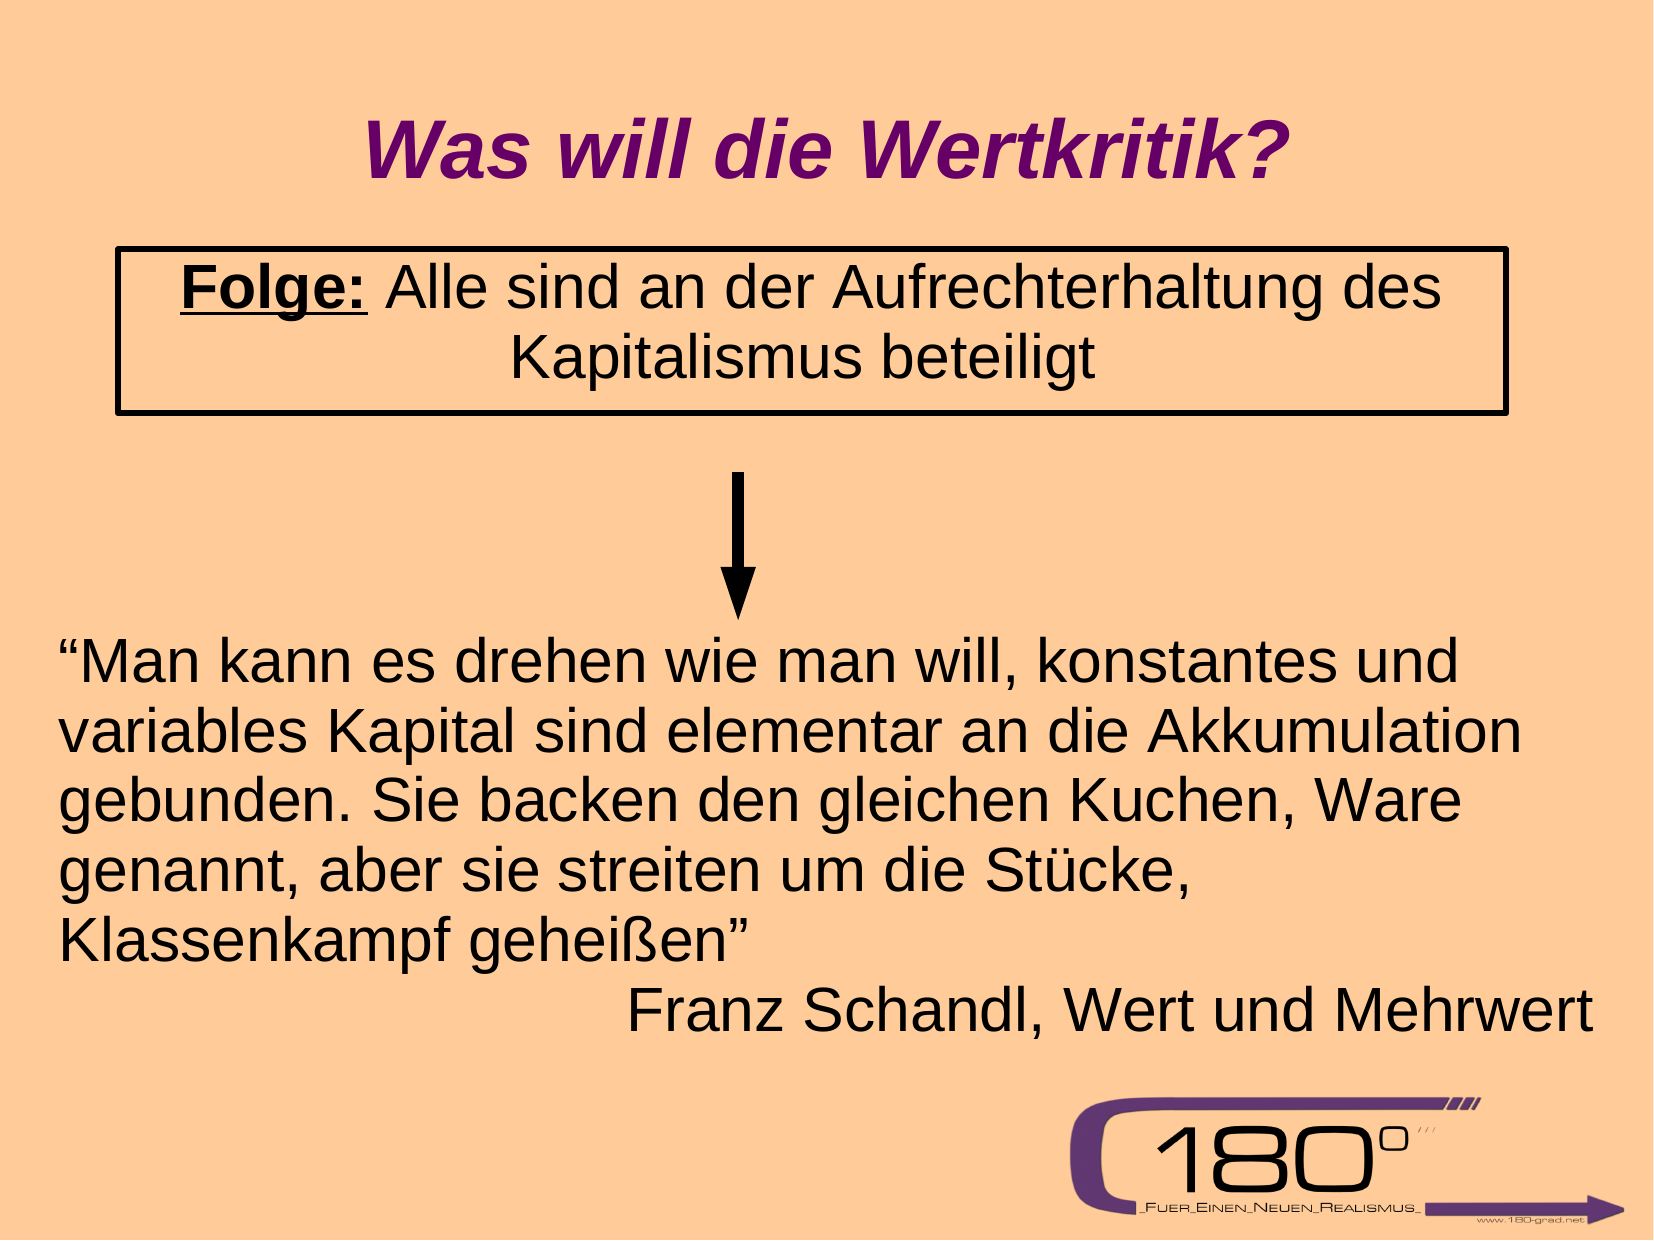

# Was will die Wertkritik?
Folge: Alle sind an der Aufrechterhaltung des Kapitalismus beteiligt
“Man kann es drehen wie man will, konstantes und variables Kapital sind elementar an die Akkumulation gebunden. Sie backen den gleichen Kuchen, Ware genannt, aber sie streiten um die Stücke, Klassenkampf geheißen”
Franz Schandl, Wert und Mehrwert